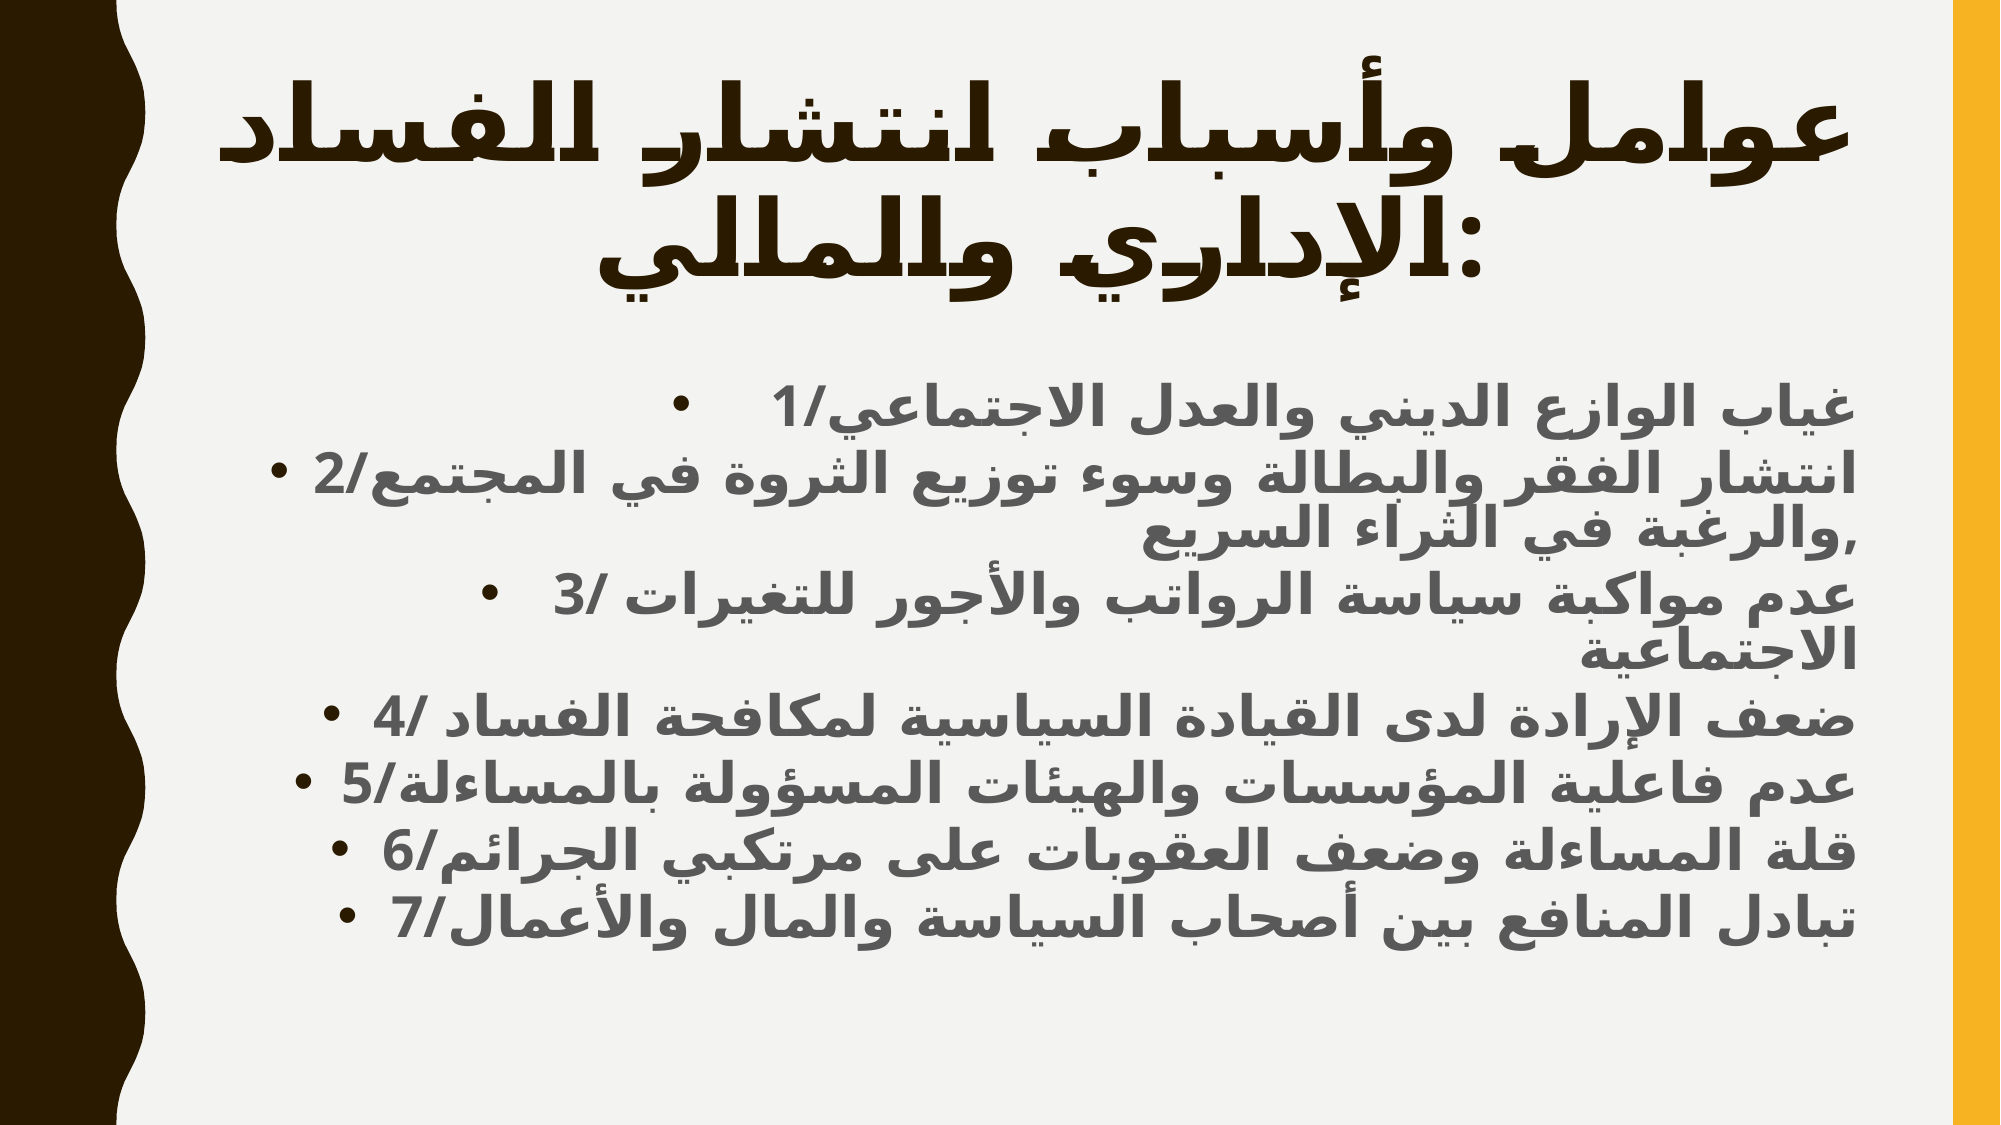

# عوامل وأسباب انتشار الفساد الإداري والمالي:
1/غياب الوازع الديني والعدل الاجتماعي
2/انتشار الفقر والبطالة وسوء توزيع الثروة في المجتمع والرغبة في الثراء السريع,
3/ عدم مواكبة سياسة الرواتب والأجور للتغيرات الاجتماعية
4/ ضعف الإرادة لدى القيادة السياسية لمكافحة الفساد
5/عدم فاعلية المؤسسات والهيئات المسؤولة بالمساءلة
6/قلة المساءلة وضعف العقوبات على مرتكبي الجرائم
7/تبادل المنافع بين أصحاب السياسة والمال والأعمال